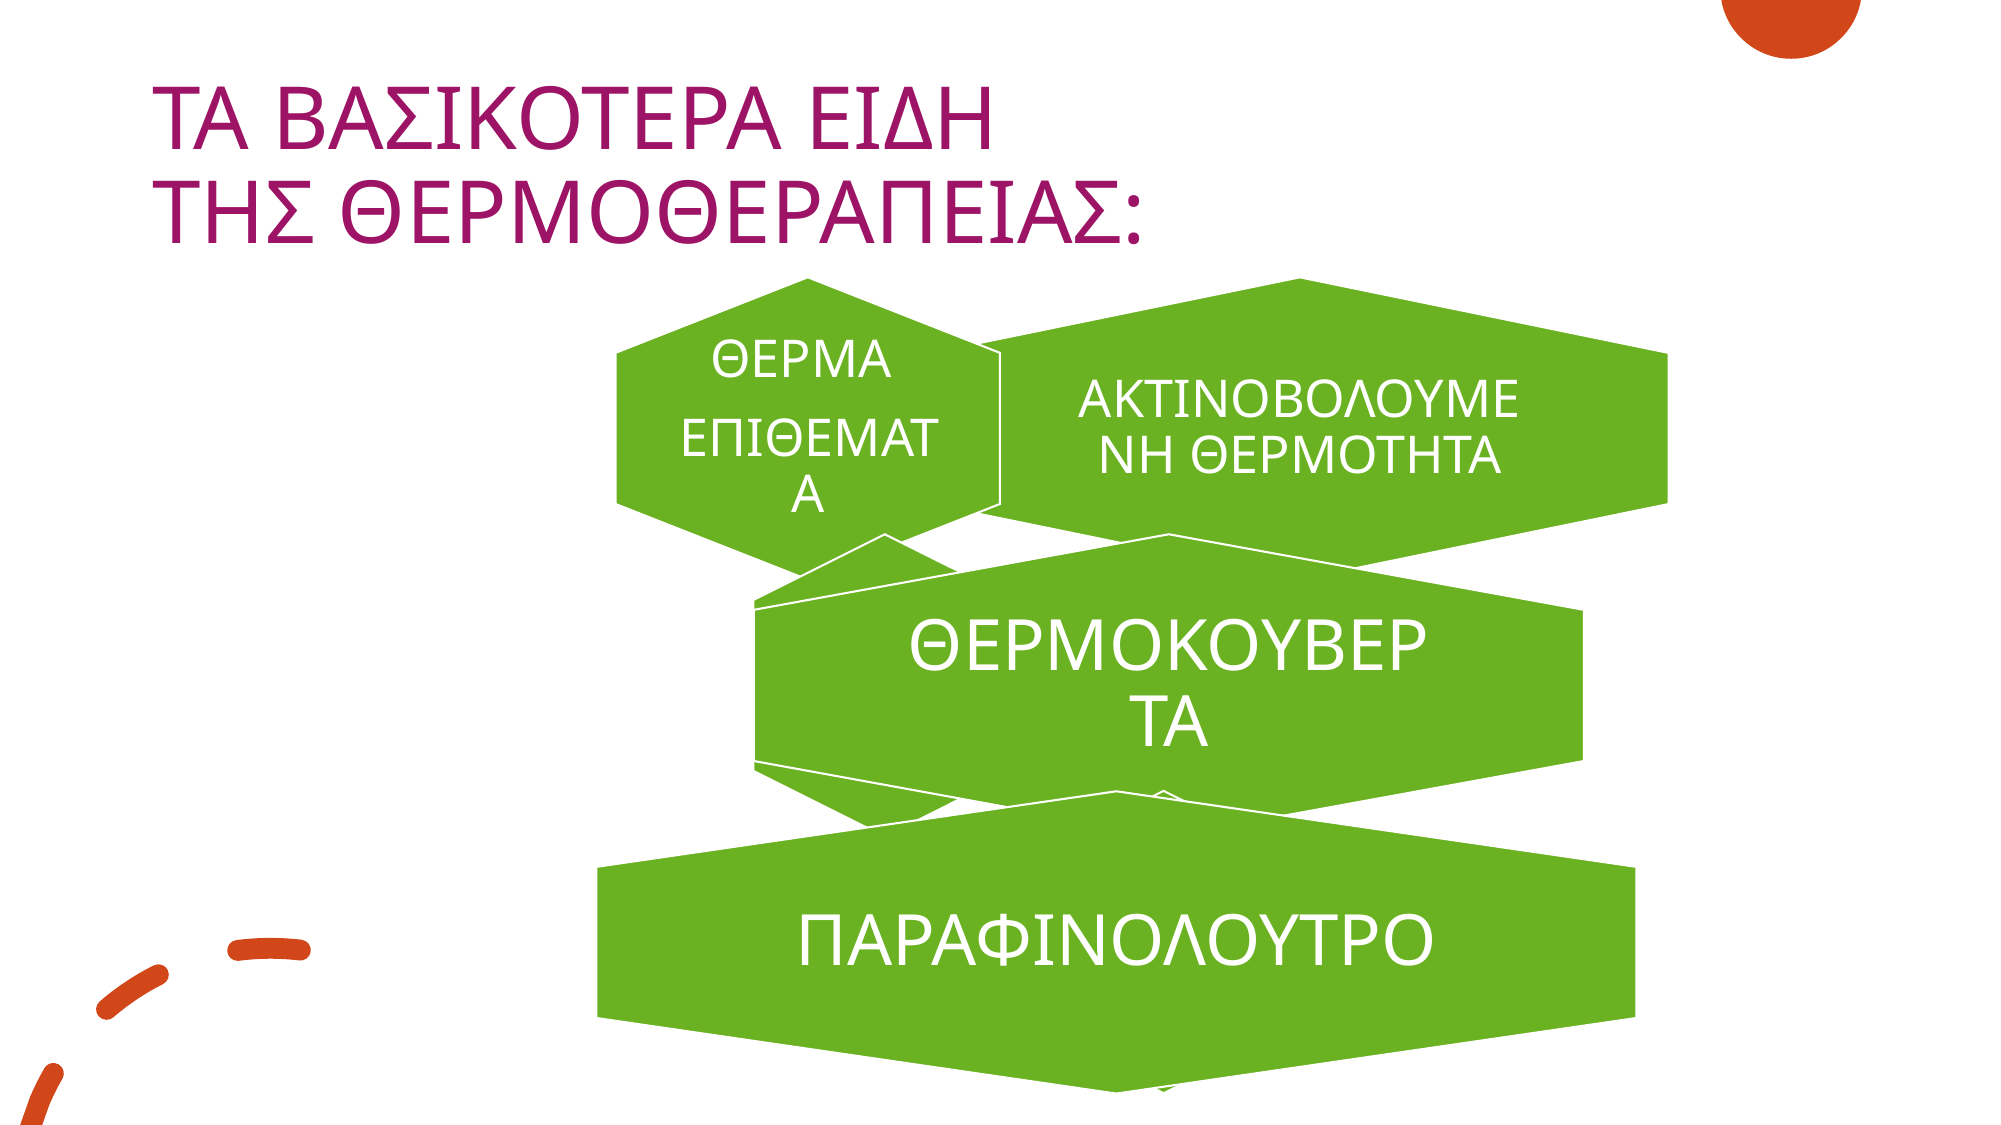

# ΤΑ ΒΑΣΙΚΟΤΕΡΑ ΕΙΔΗ ΤΗΣ ΘΕΡΜΟΘΕΡΑΠΕΙΑΣ:
ΘΕΡΜΑ
ΕΠΙΘΕΜΑΤΑ
ΑΚΤΙΝΟΒΟΛΟΥΜΕΝΗ ΘΕΡΜΟΤΗΤΑ
ΘΕΡΜΟΚΟΥΒΕΡΤΑ
ΘΡ
ΠΑΡΑΦΙΝΟΛΟΥΤΡΟ